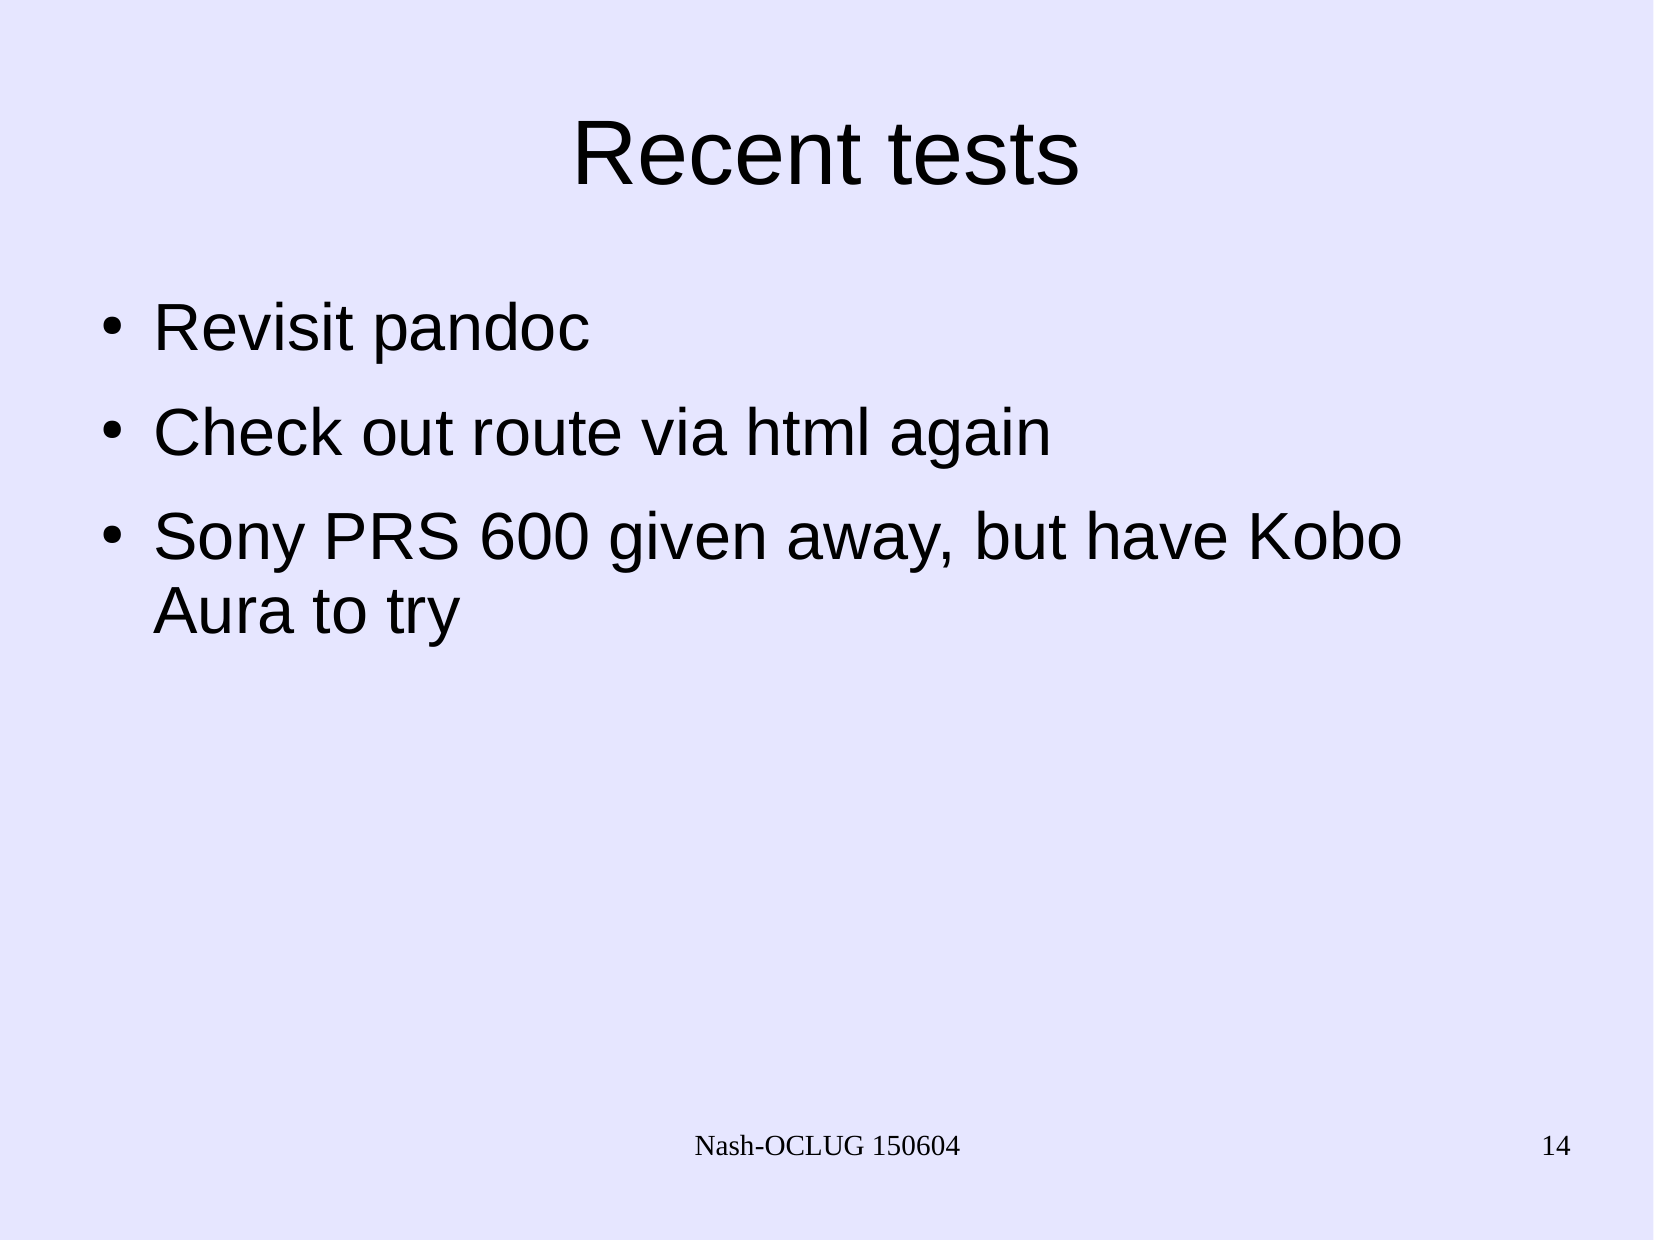

# Recent tests
Revisit pandoc
Check out route via html again
Sony PRS 600 given away, but have Kobo Aura to try
14